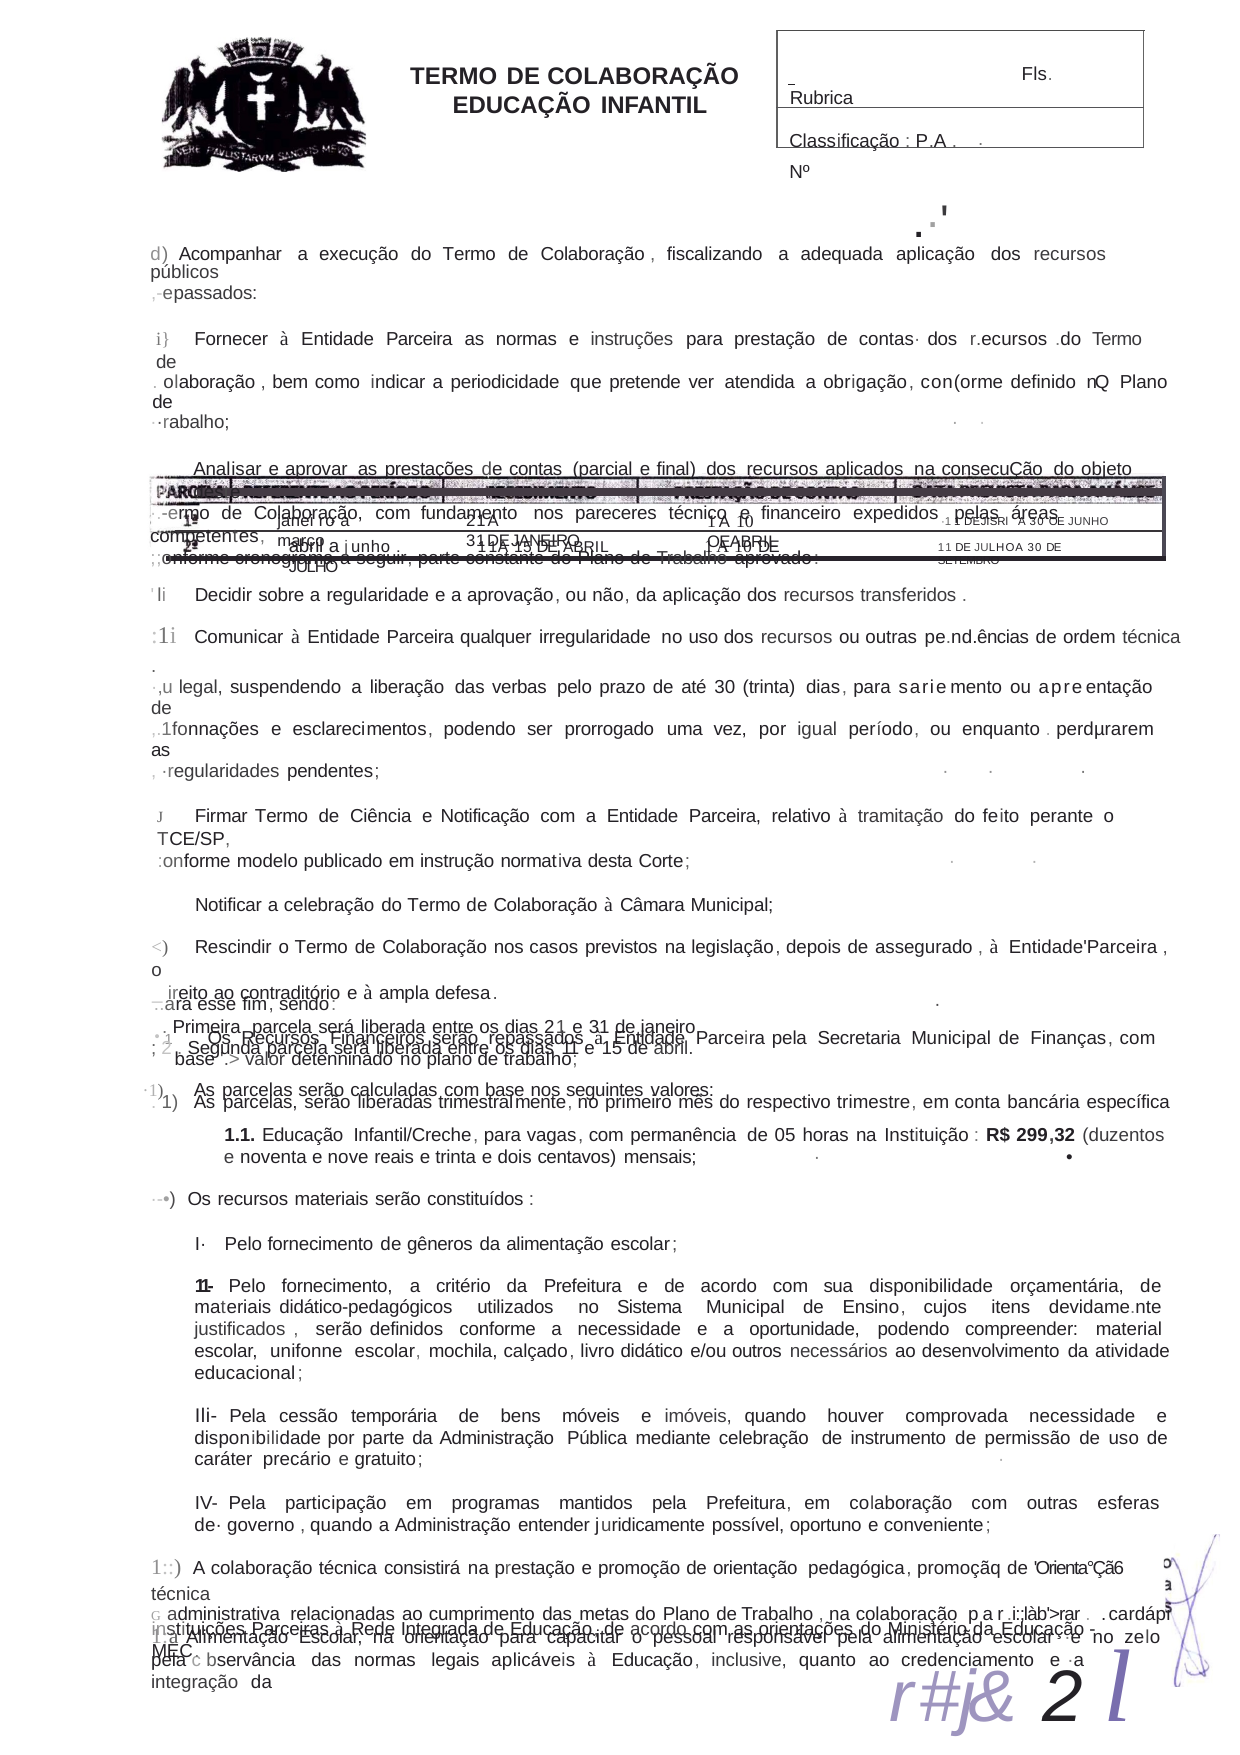

TERMO DE COLABORAÇÃO EDUCAÇÃO INFANTIL
Rubrica
Classificação : P.A . . Nº
Fls.
.·'
d) Acompanhar a execução do Termo de Colaboração , fiscalizando a adequada aplicação dos recursos públicos
,-epassados:
i}	Fornecer à Entidade Parceira as normas e instruções para prestação de contas· dos r.ecursos .do Termo de
. olaboração , bem como indicar a periodicidade que pretende ver atendida a obrigação, con(orme definido nQ Plano de
··rabalho;	· ·
Analisar e aprovar as prestações de contas (parcial e final) dos recursos aplicados na consecuÇão do objeto deste
·.-ermo de Colaboração, com fundamento nos pareceres técnico e financeiro expedidos pelas áreas competentes,
;;onforme cronograma a seguir, parte constante do Plano de Trabalho aprovado:
janei ro a março
1A 10 OEABRIL
21A 31DEJANEIRO
·11DEJISRl A 30 OE JUNHO
abril a junho	11A 15 DE ABRIL	1A 10 DE JULHO
11DE JULHOA 30 DE SETEMBRO
'li	Decidir sobre a regularidade e a aprovação, ou não, da aplicação dos recursos transferidos .
:1i	Comunicar à Entidade Parceira qualquer irregularidade no uso dos recursos ou outras pe.nd.ências de ordem técnica .
·,u legal, suspendendo a liberação das verbas pelo prazo de até 30 (trinta) dias, para sariemento ou apreentação de
,.1fonnações e esclarecimentos, podendo ser prorrogado uma vez, por igual período, ou enquanto . perdµrarem as
, ·regularidades pendentes;	·	·	·
J	Firmar Termo de Ciência e Notificação com a Entidade Parceira, relativo à tramitação do feito perante o TCE/SP,
:onforme modelo publicado em instrução normativa desta Corte;	·	·
Notificar a celebração do Termo de Colaboração à Câmara Municipal;
<)	Rescindir o Termo de Colaboração nos casos previstos na legislação, depois de assegurado , à Entidade'Parceira , o
_ ireito ao contraditório e à ampla defesa.
1	Os Recursos Financeiros serão repassados à Entidade Parceira pela Secretaria Municipal de Finanças, com base '.> valor detenninado no plano de trabalho;
. 1)	As parcelas, serão liberadas trimestralmente, no primeiro mês do respectivo trimestre, em conta bancária específica
..ara esse fim, sendo:
. Primeira parcela será liberada entre os dias 21 e 31 de janeiro ; 2 . Segunda parcela será liberada entre os dias 11 e 15 de abril.
·
·1)	As parcelas serão calculadas com base nos seguintes valores:
1.1. Educação Infantil/Creche, para vagas, com permanência de 05 horas na Instituição : R$ 299,32 (duzentos e noventa e nove reais e trinta e dois centavos) mensais;	·	•
·-•) Os recursos materiais serão constituídos :
I· Pelo fornecimento de gêneros da alimentação escolar;
11- Pelo fornecimento, a critério da Prefeitura e de acordo com sua disponibilidade orçamentária, de materiais didático-pedagógicos utilizados no Sistema Municipal de Ensino, cujos itens devidame.nte justificados , serão definidos conforme a necessidade e a oportunidade, podendo compreender: material escolar, unifonne escolar, mochila, calçado, livro didático e/ou outros necessários ao desenvolvimento da atividade educacional;
Ili- Pela cessão temporária de bens móveis e imóveis, quando houver comprovada necessidade e disponibilidade por parte da Administração Pública mediante celebração de instrumento de permissão de uso de caráter precário e gratuito;	·
IV- Pela participação em programas mantidos pela Prefeitura, em colaboração com outras esferas de·governo , quando a Administração entender juridicamente possível, oportuno e conveniente;
1::) A colaboração técnica consistirá na prestação e promoção de orientação pedagógica, promoçãq de 'Orienta°Çã6 técnica
G administrativa relacionadas ao cumprimento das metas do Plano de Trabalho , na colaboração par.i:;làb'>rar . .cardápi
1:a Alimentação Escolar, na orientação para capacitar o pessoal responsável pela alimentação escolar ·e no zelo pela c bservância das normas legais aplicáveis à Educação, inclusive, quanto ao credenciamento e ·a integração da
instituições Parceiras à Rede Integrada de Educação, de acordo com as orientações do Ministério da Educação - MEC.
r#j& 2	l